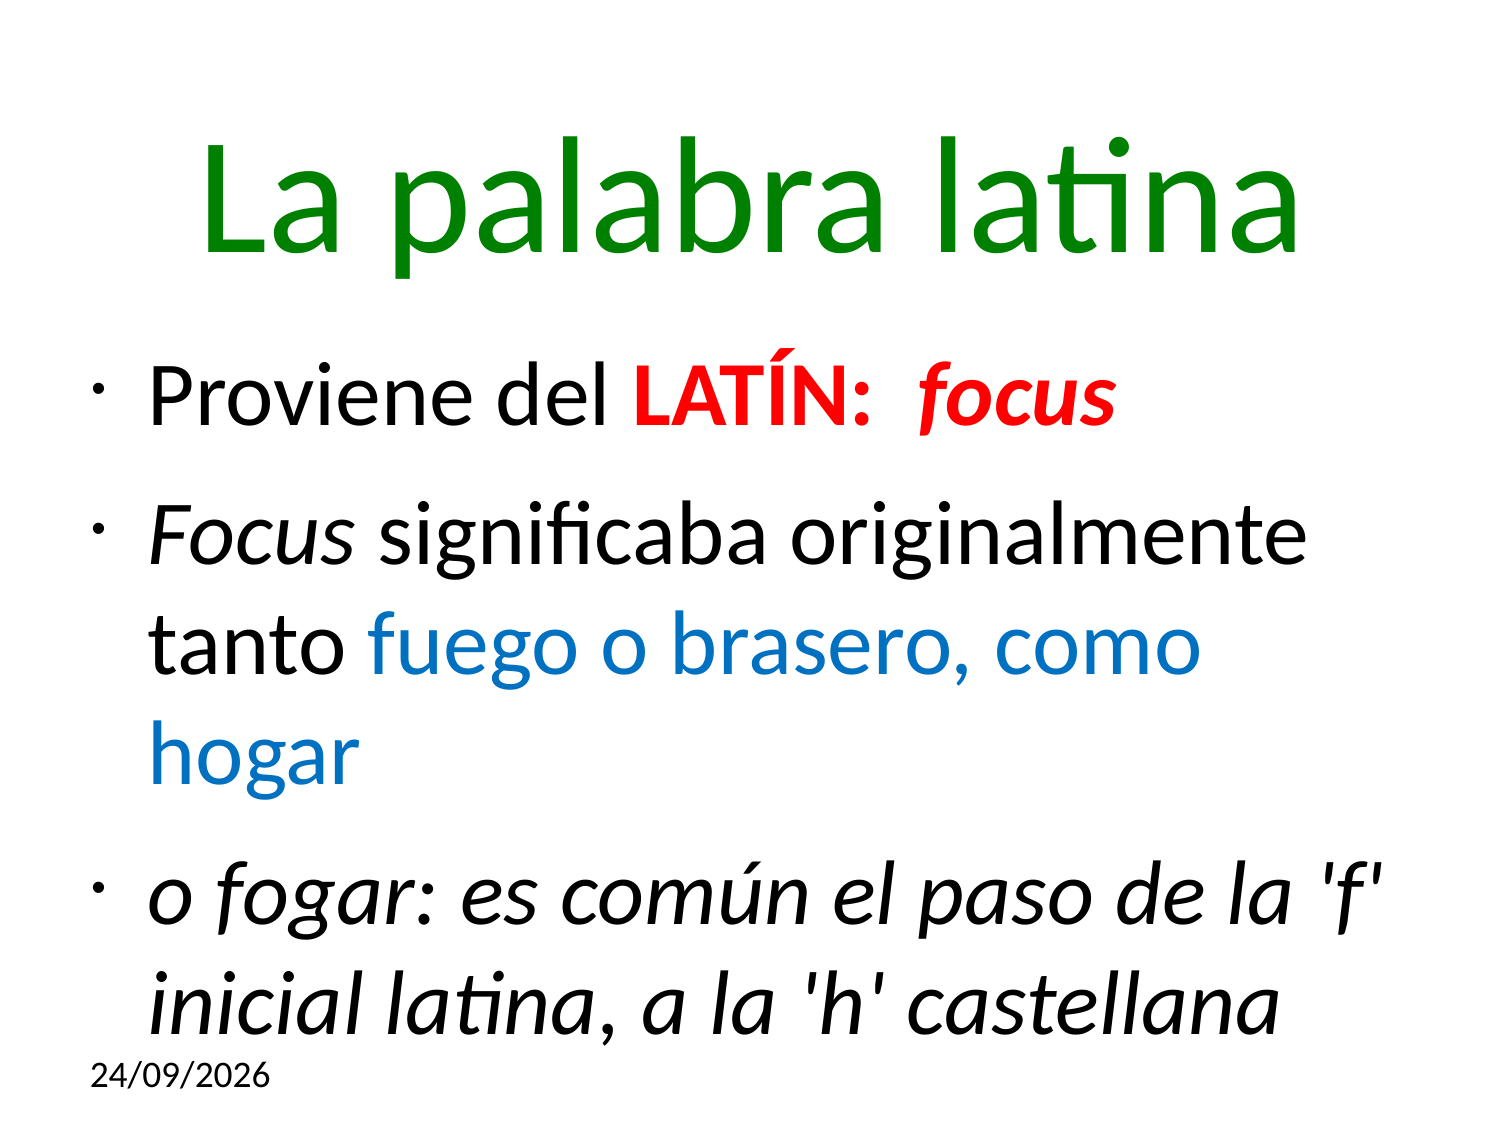

# La palabra latina
Proviene del LATÍN: focus
Focus significaba originalmente tanto fuego o brasero, como hogar
o fogar: es común el paso de la 'f' inicial latina, a la 'h' castellana
14 de avril de 2011